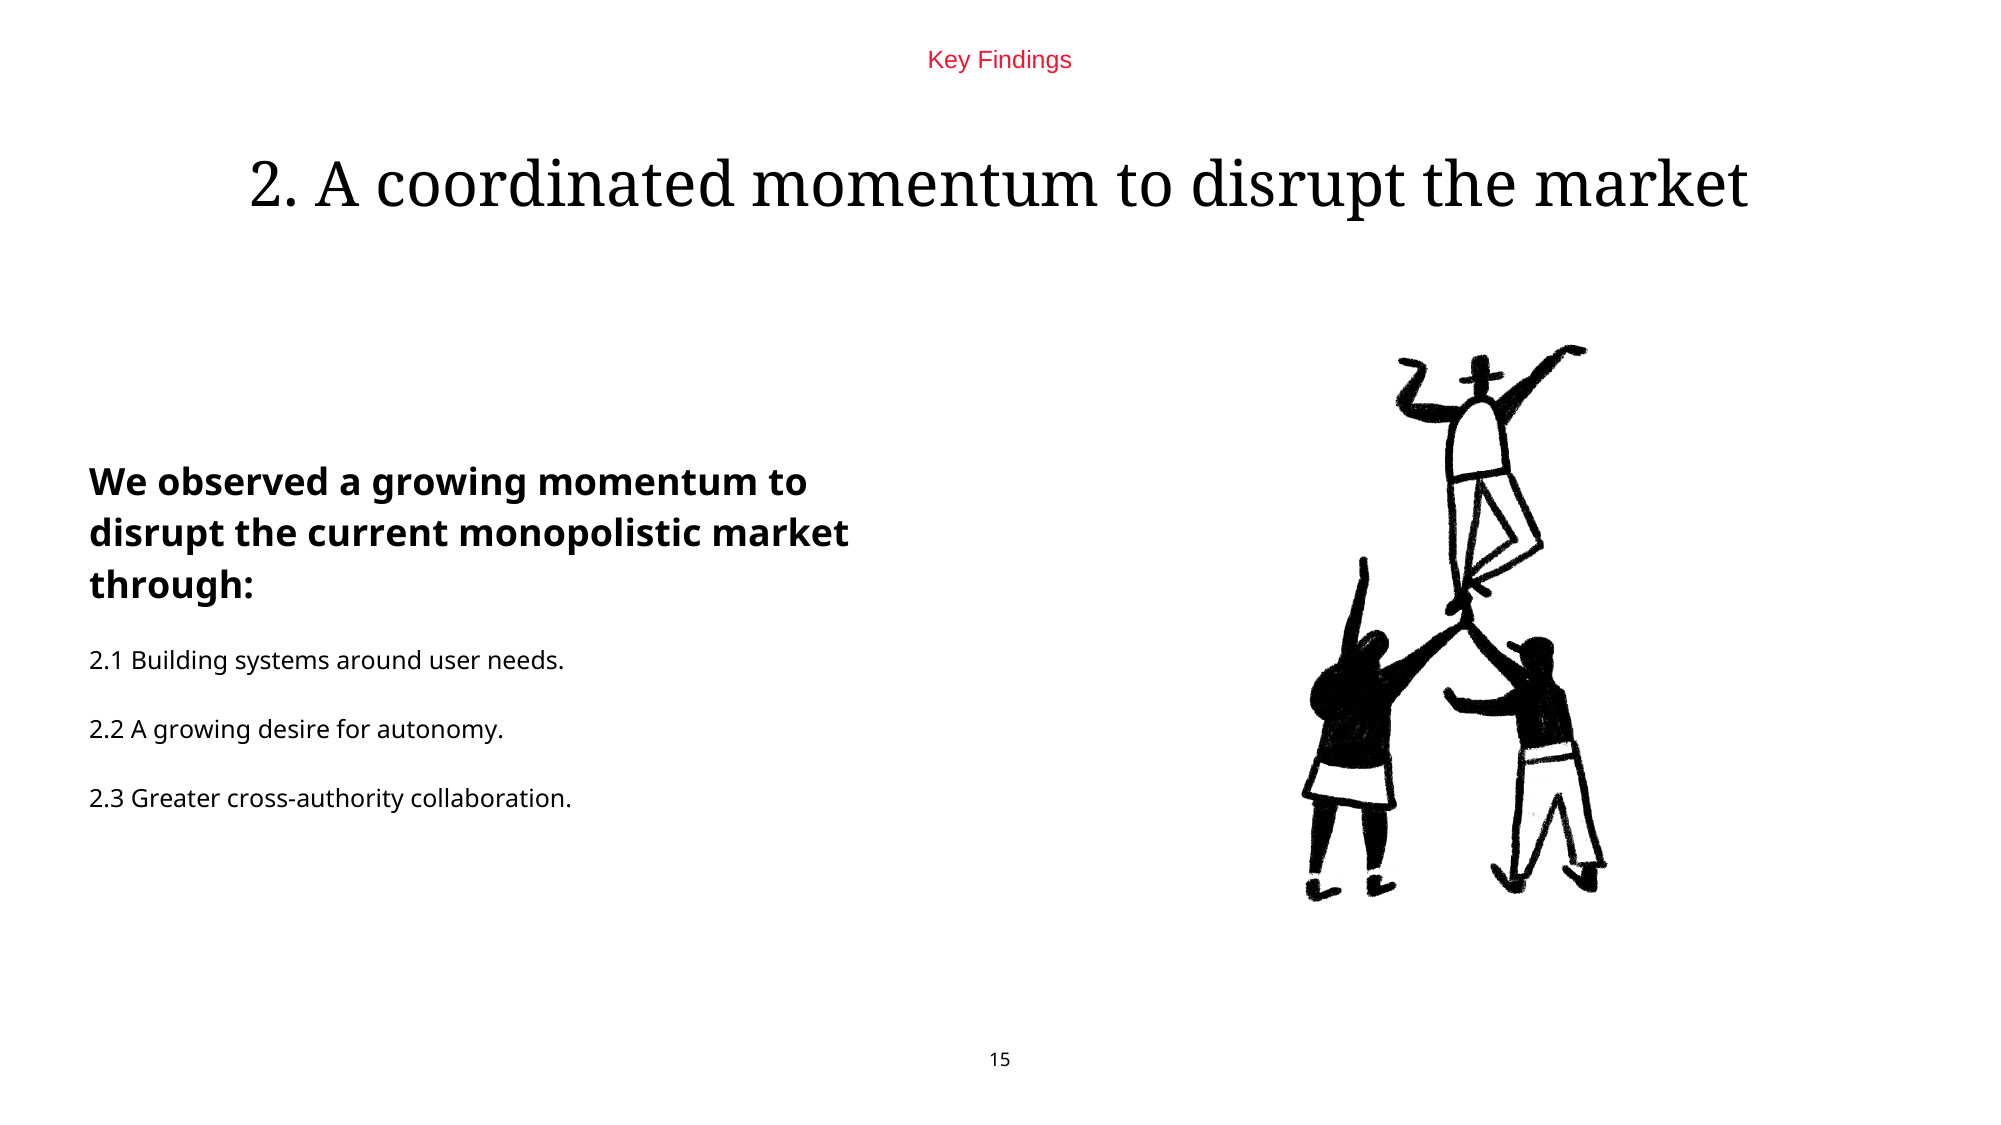

Key Findings
2. A coordinated momentum to disrupt the market
We observed a growing momentum to disrupt the current monopolistic market through:
2.1 Building systems around user needs.
2.2 A growing desire for autonomy.
2.3 Greater cross-authority collaboration.